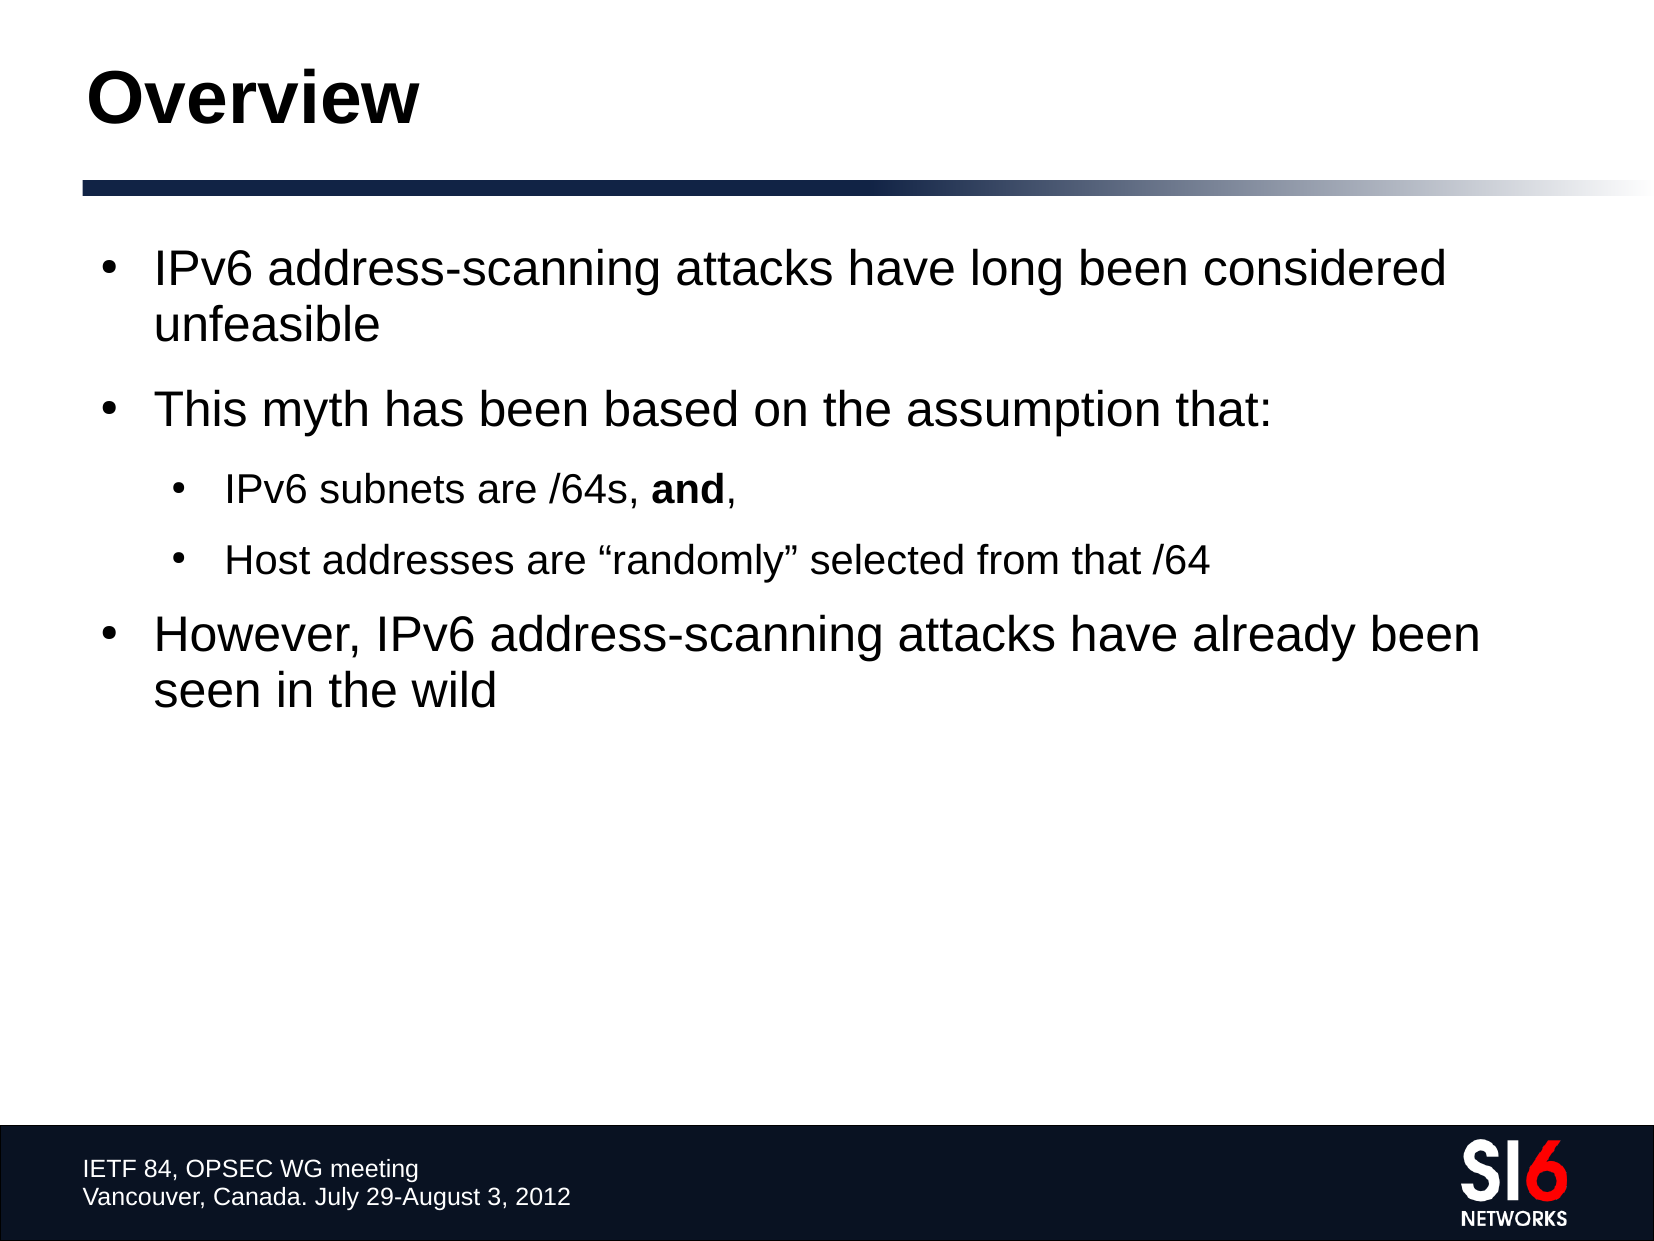

# Overview
IPv6 address-scanning attacks have long been considered unfeasible
This myth has been based on the assumption that:
IPv6 subnets are /64s, and,
Host addresses are “randomly” selected from that /64
However, IPv6 address-scanning attacks have already been seen in the wild